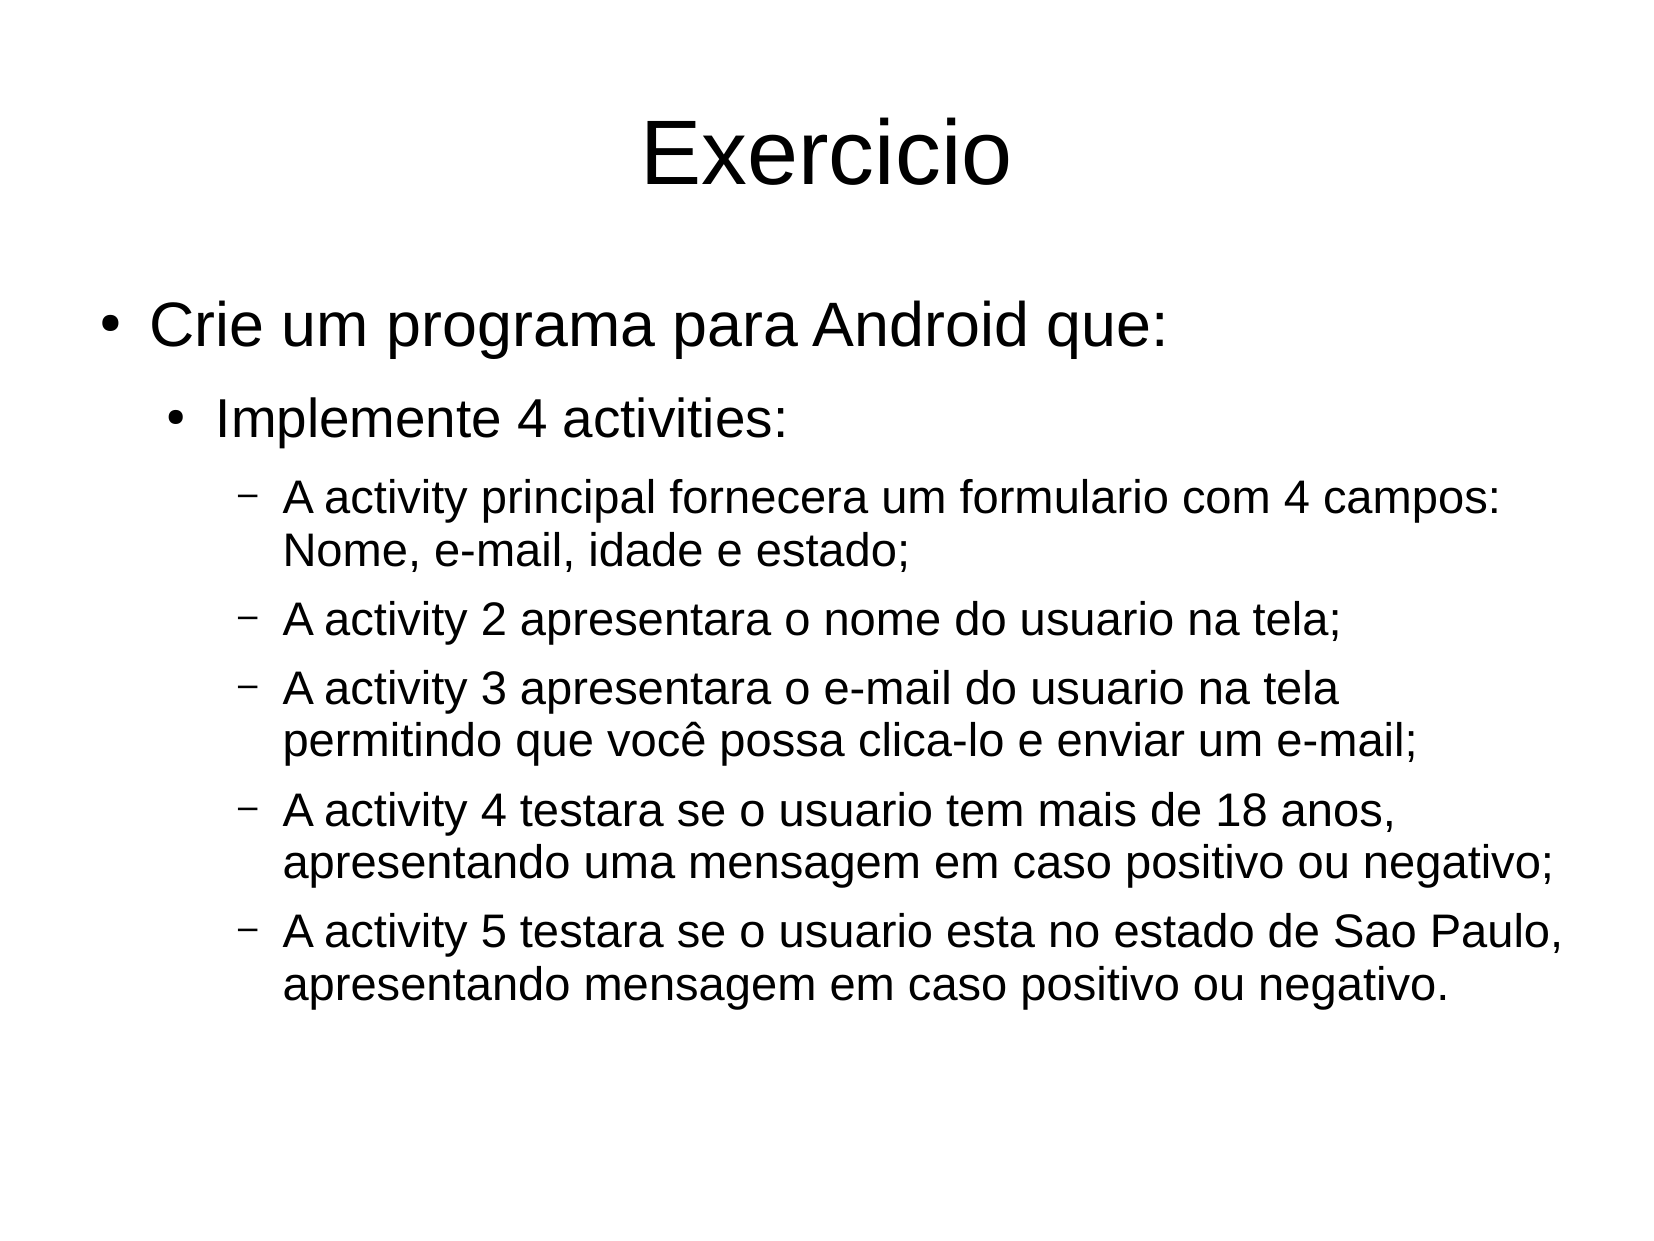

# Exercicio
Crie um programa para Android que:
Implemente 4 activities:
A activity principal fornecera um formulario com 4 campos: Nome, e-mail, idade e estado;
A activity 2 apresentara o nome do usuario na tela;
A activity 3 apresentara o e-mail do usuario na tela permitindo que você possa clica-lo e enviar um e-mail;
A activity 4 testara se o usuario tem mais de 18 anos, apresentando uma mensagem em caso positivo ou negativo;
A activity 5 testara se o usuario esta no estado de Sao Paulo, apresentando mensagem em caso positivo ou negativo.